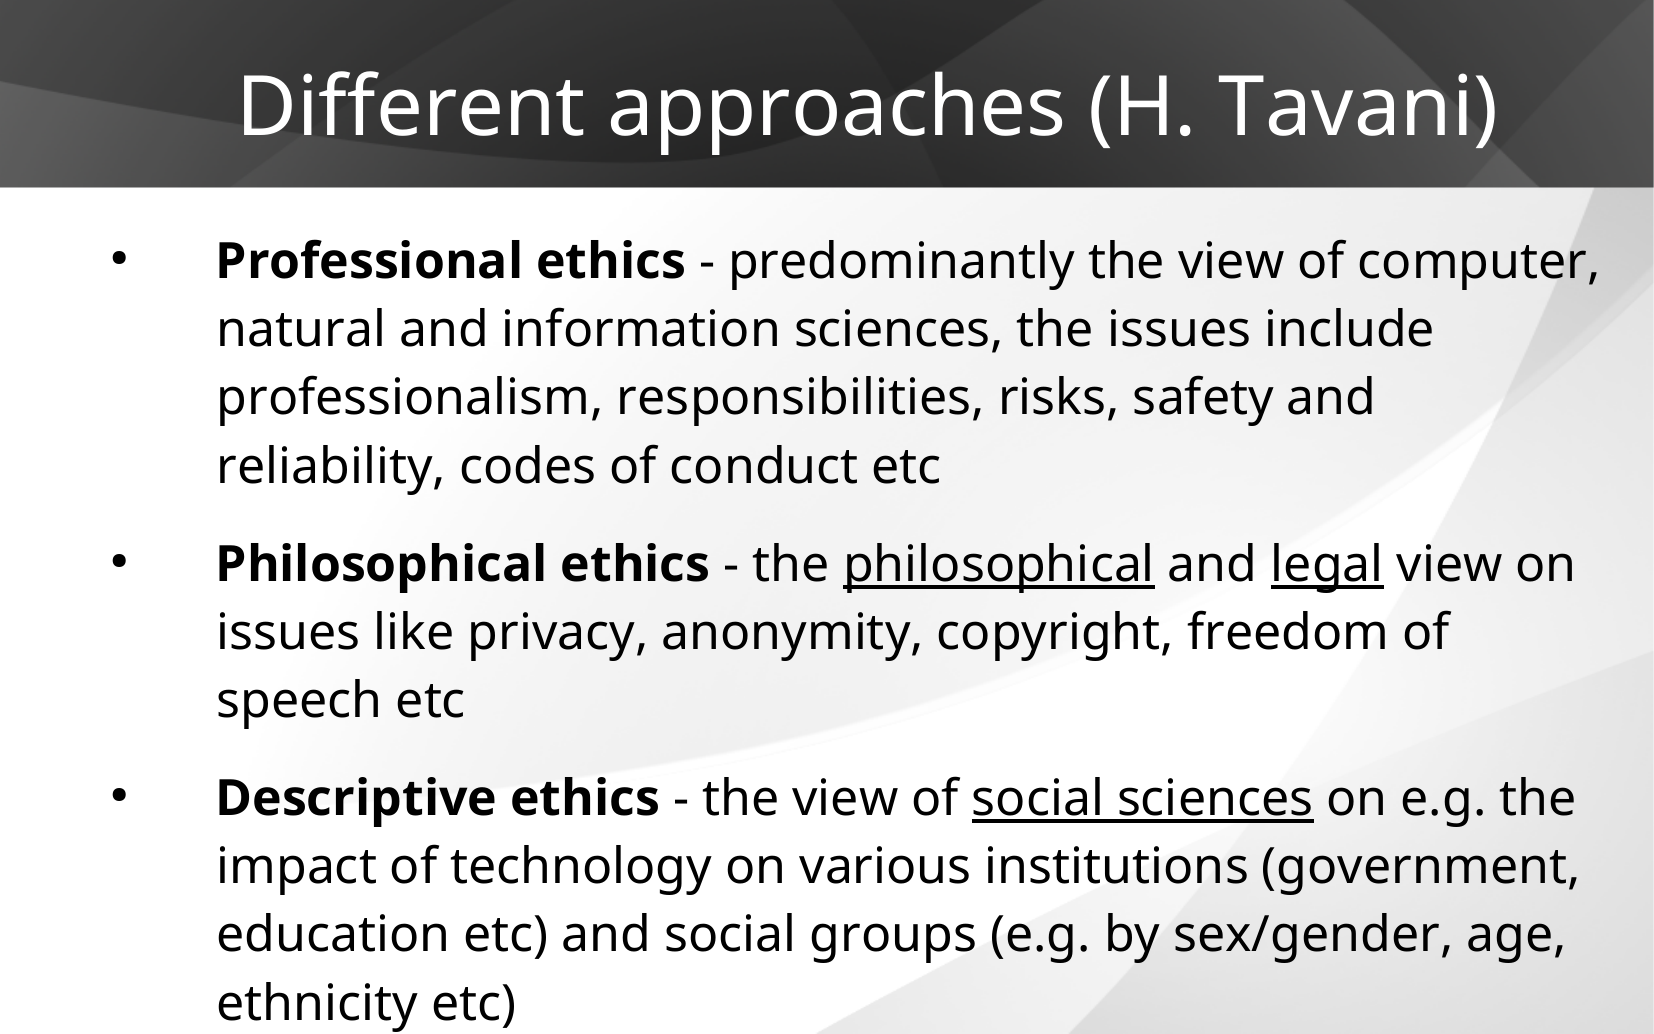

# Different approaches (H. Tavani)
 Professional ethics - predominantly the view of computer, natural and information sciences, the issues include professionalism, responsibilities, risks, safety and reliability, codes of conduct etc
 Philosophical ethics - the philosophical and legal view on issues like privacy, anonymity, copyright, freedom of speech etc
 Descriptive ethics - the view of social sciences on e.g. the impact of technology on various institutions (government, education etc) and social groups (e.g. by sex/gender, age, ethnicity etc)